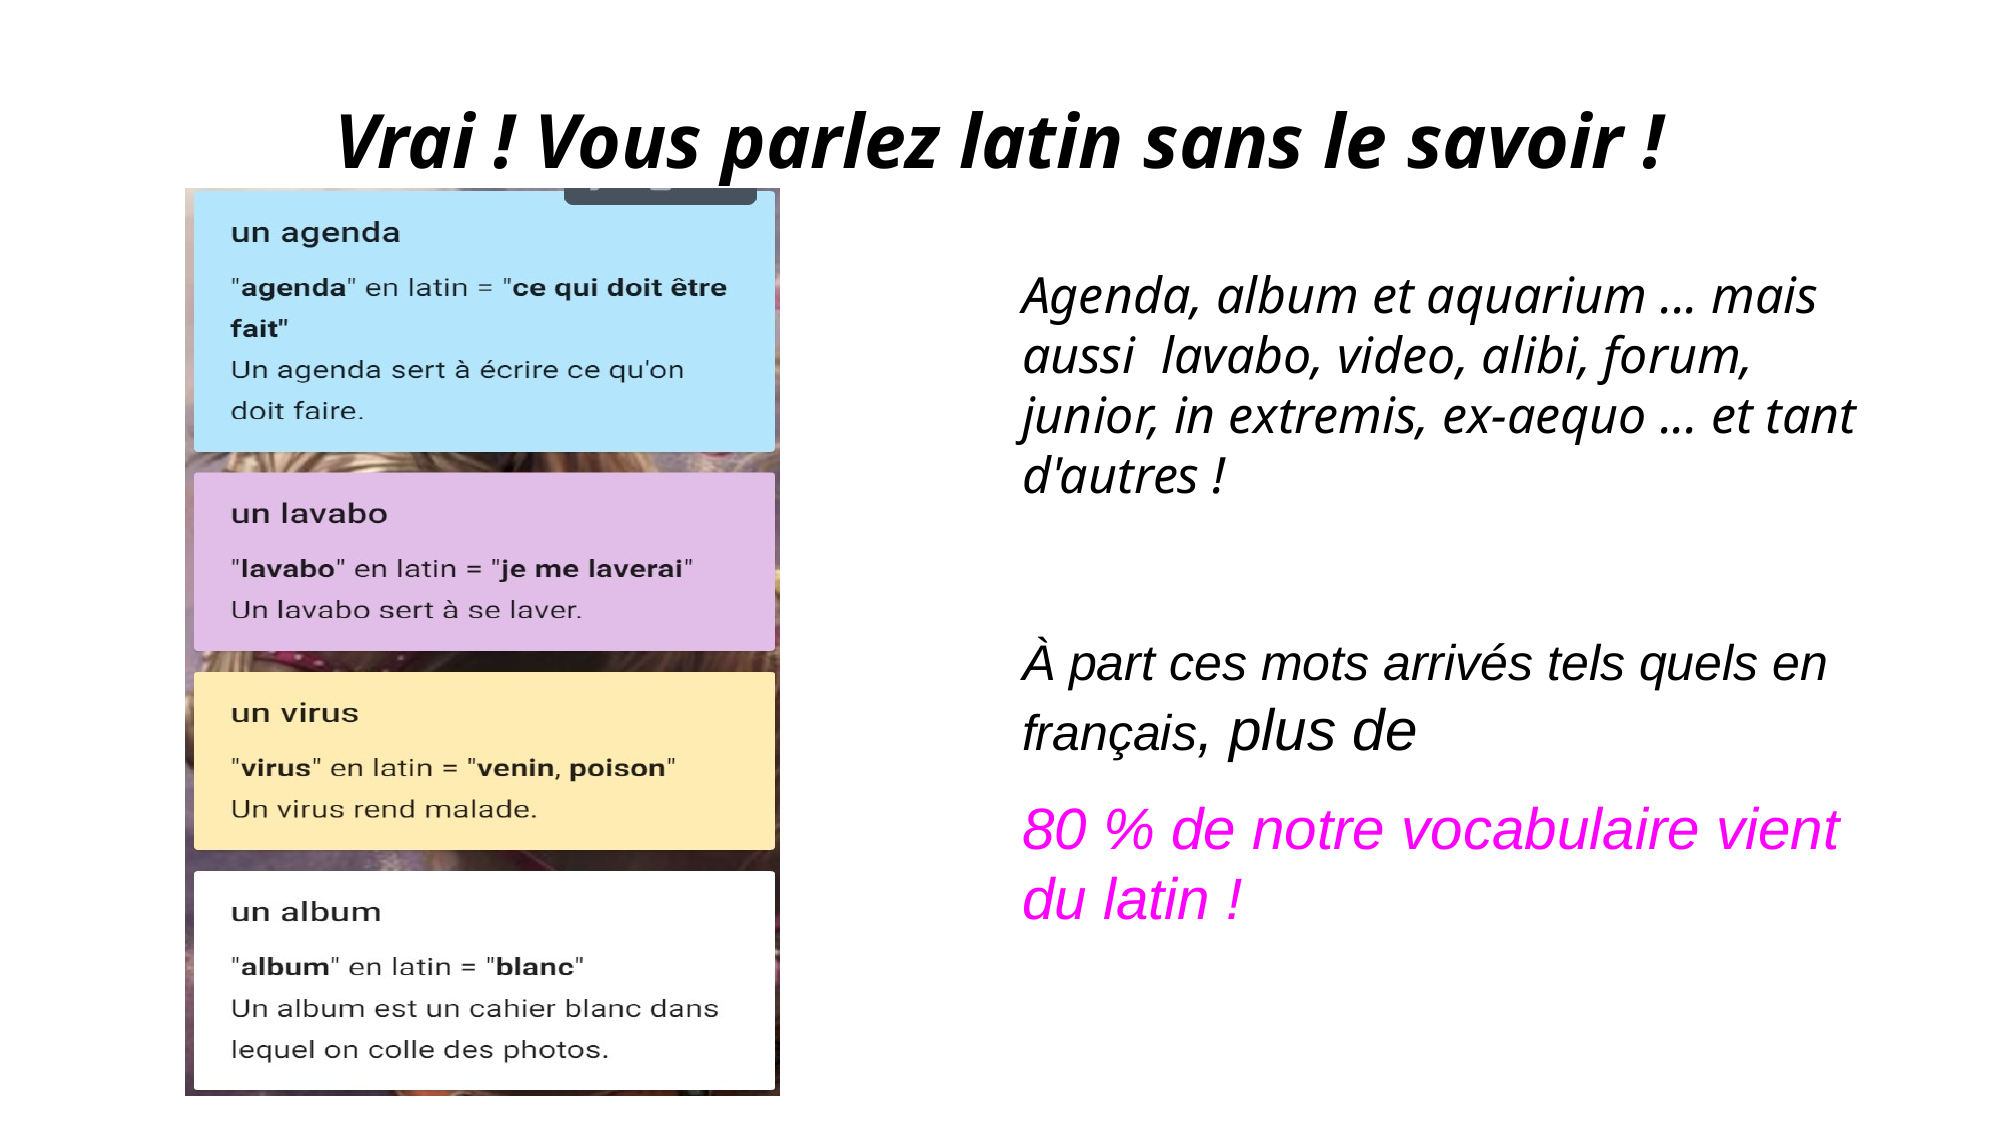

# Vrai ! Vous parlez latin sans le savoir !
Agenda, album et aquarium ... mais aussi lavabo, video, alibi, forum, junior, in extremis, ex-aequo ... et tant d'autres !
À part ces mots arrivés tels quels en français, plus de
80 % de notre vocabulaire vient du latin !